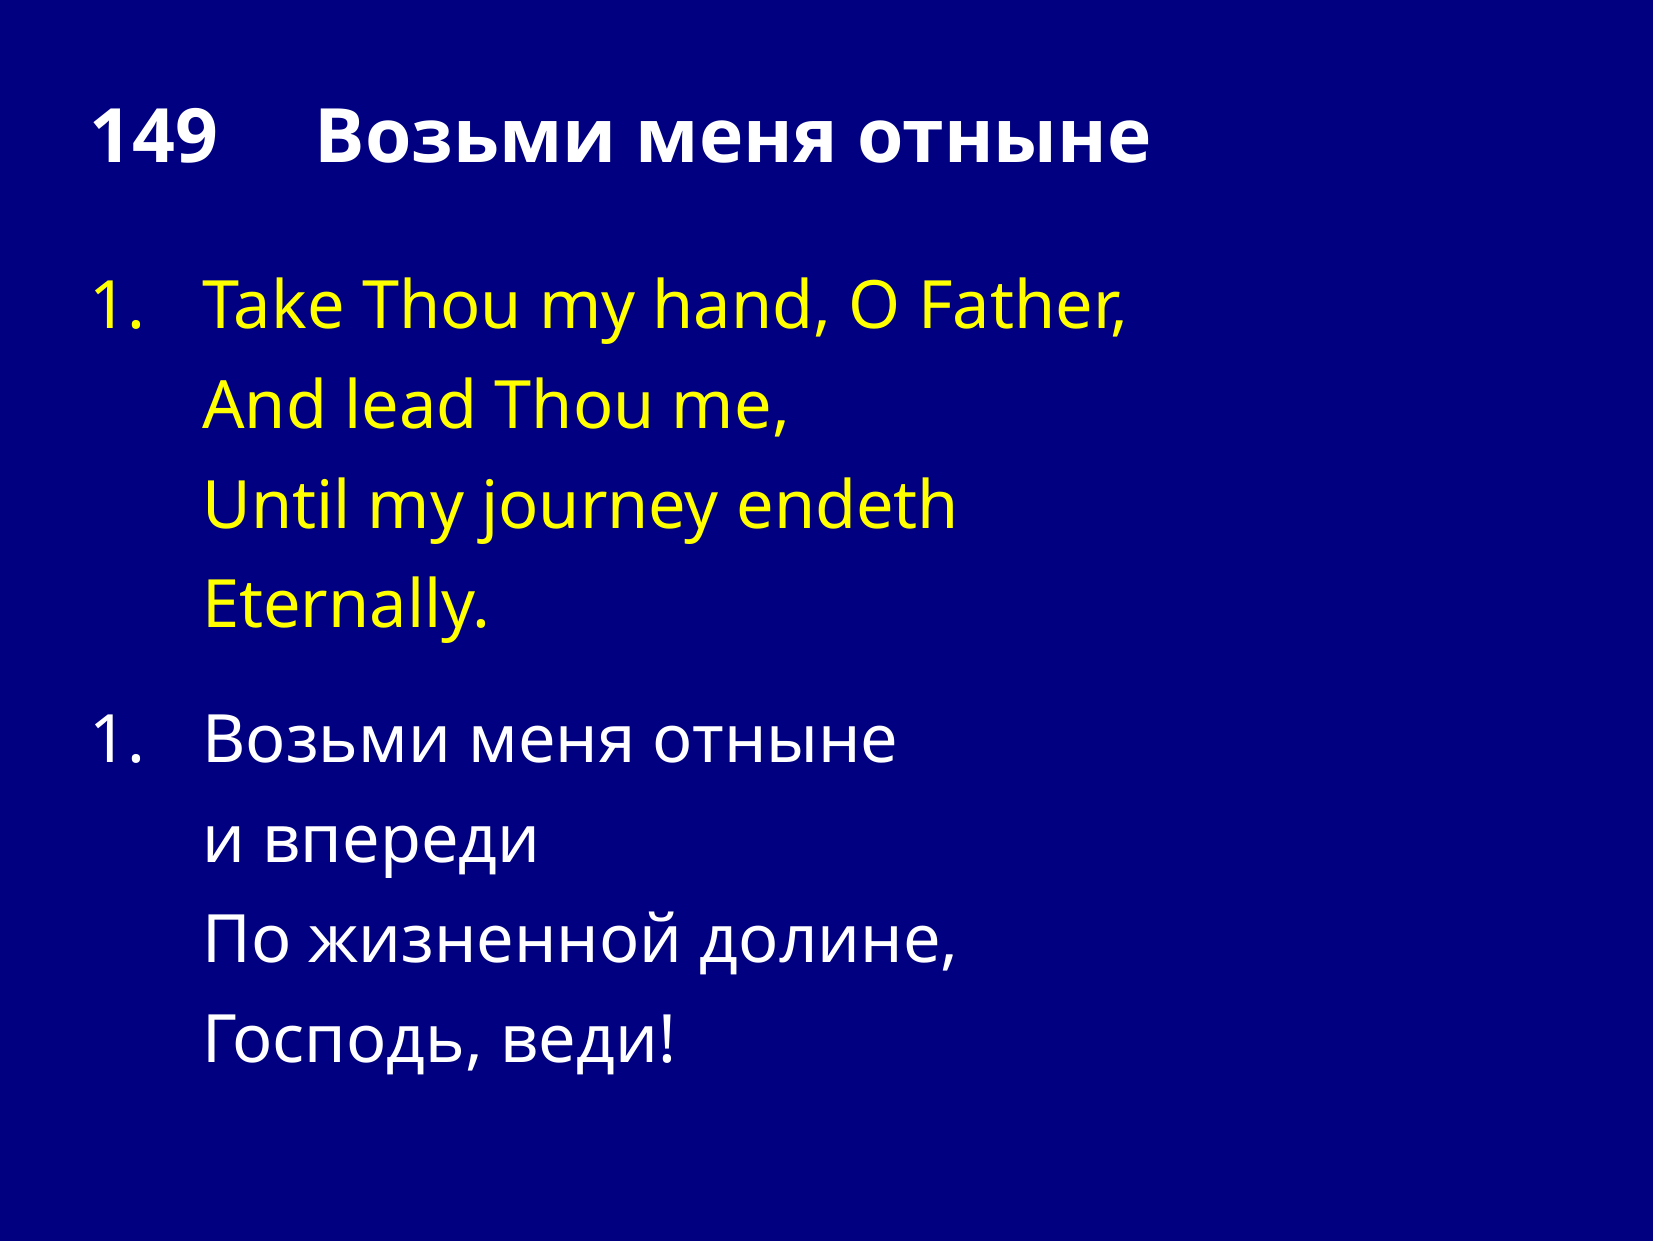

149	Возьми меня отныне
1.	Take Thou my hand, O Father,
	And lead Thou me,
	Until my journey endeth
	Eternally.
1.	Возьми меня отныне
	и впереди
	По жизненной долине,
	Господь, веди!